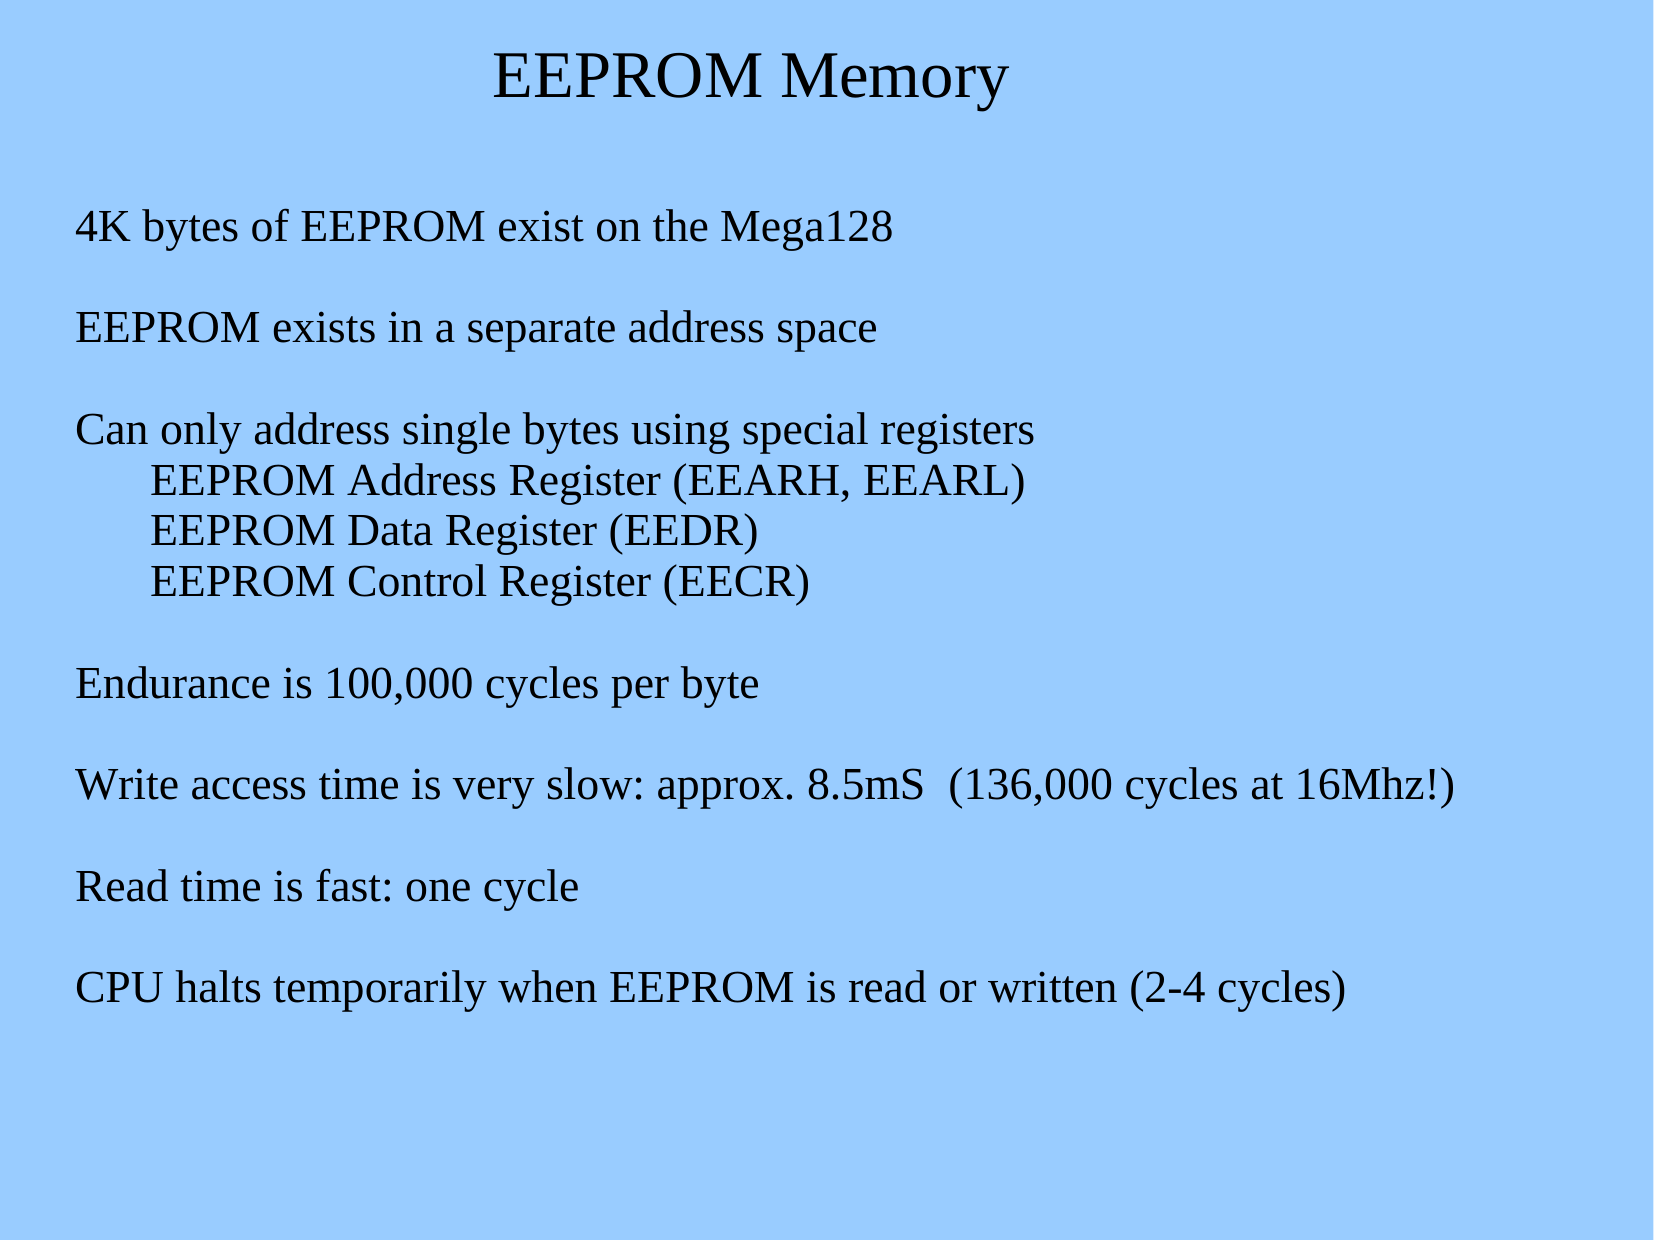

EEPROM Memory
4K bytes of EEPROM exist on the Mega128
EEPROM exists in a separate address space
Can only address single bytes using special registers
	EEPROM Address Register (EEARH, EEARL)
	EEPROM Data Register (EEDR)
	EEPROM Control Register (EECR)
Endurance is 100,000 cycles per byte
Write access time is very slow: approx. 8.5mS (136,000 cycles at 16Mhz!)
Read time is fast: one cycle
CPU halts temporarily when EEPROM is read or written (2-4 cycles)